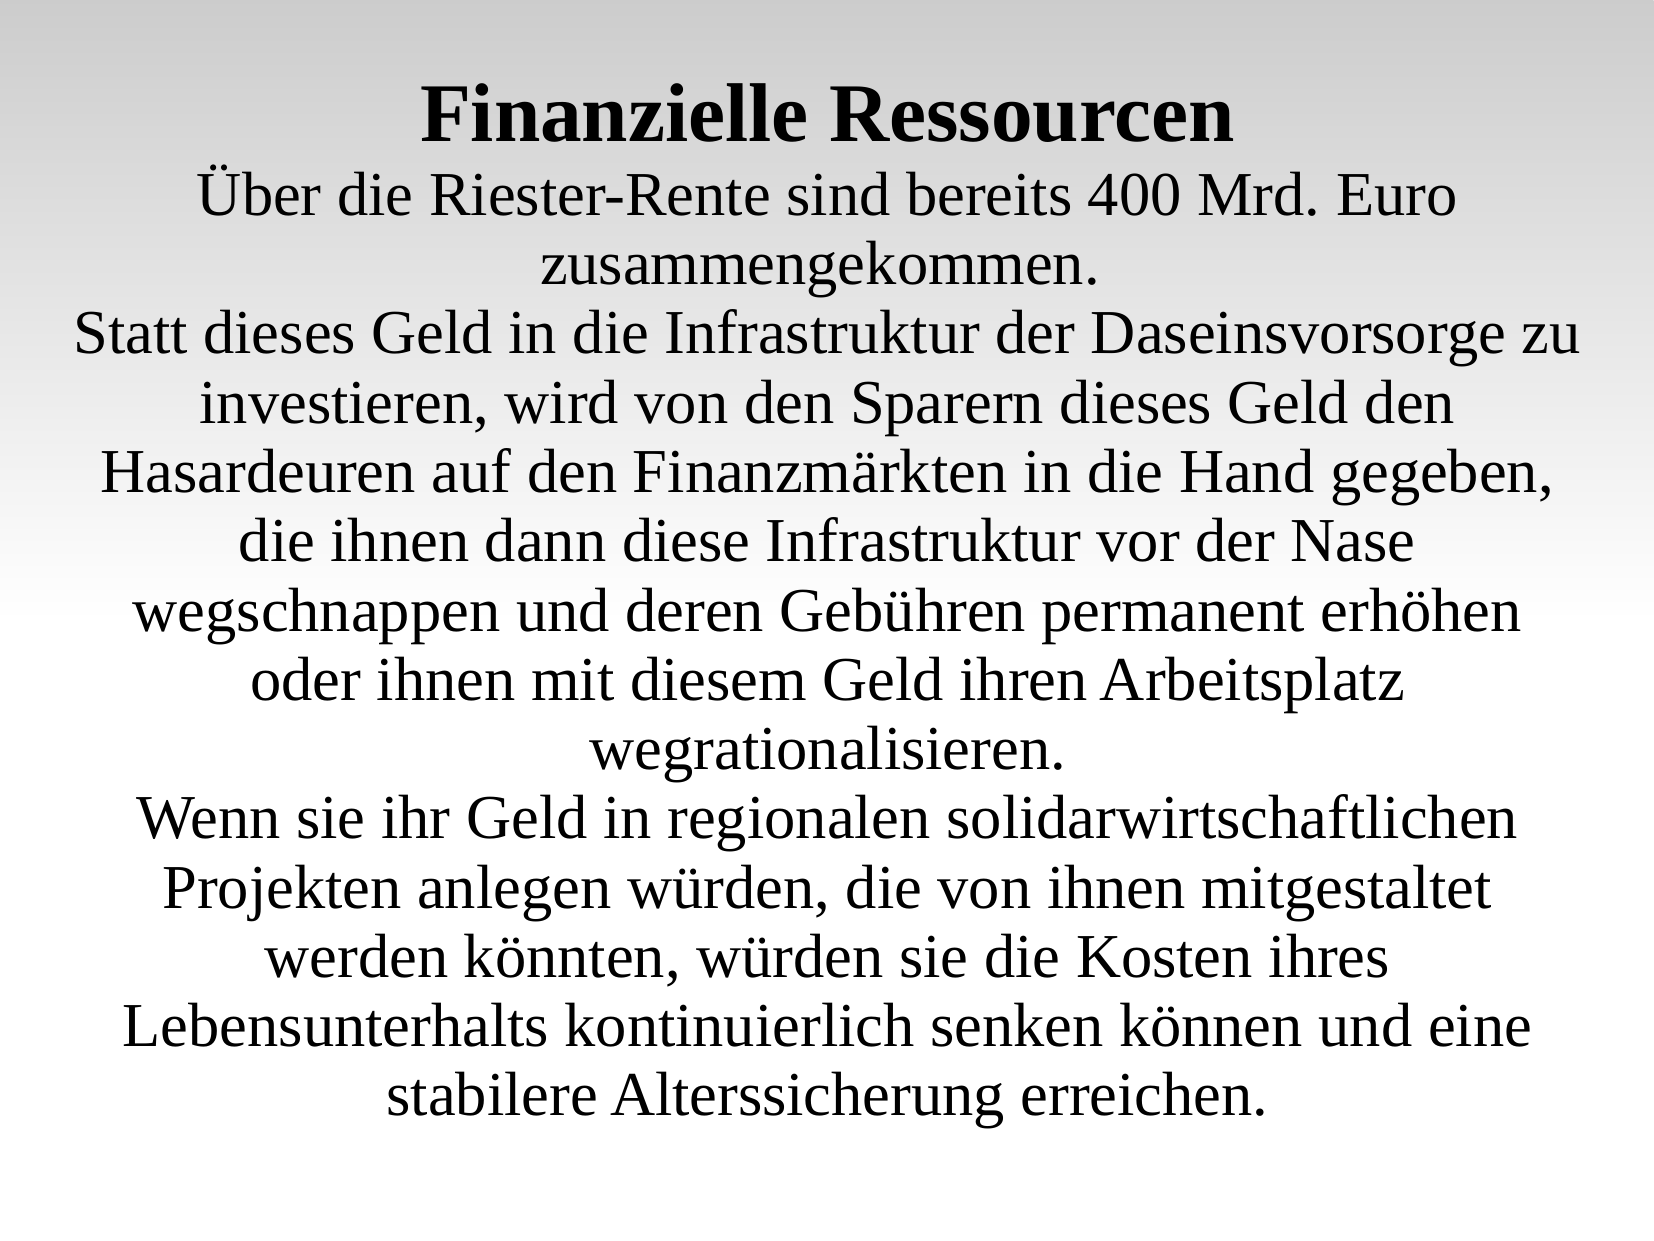

Finanzielle Ressourcen
Über die Riester-Rente sind bereits 400 Mrd. Euro zusammengekommen.
Statt dieses Geld in die Infrastruktur der Daseinsvorsorge zu investieren, wird von den Sparern dieses Geld den Hasardeuren auf den Finanzmärkten in die Hand gegeben, die ihnen dann diese Infrastruktur vor der Nase wegschnappen und deren Gebühren permanent erhöhen oder ihnen mit diesem Geld ihren Arbeitsplatz wegrationalisieren.
Wenn sie ihr Geld in regionalen solidarwirtschaftlichen Projekten anlegen würden, die von ihnen mitgestaltet werden könnten, würden sie die Kosten ihres Lebensunterhalts kontinuierlich senken können und eine stabilere Alterssicherung erreichen.